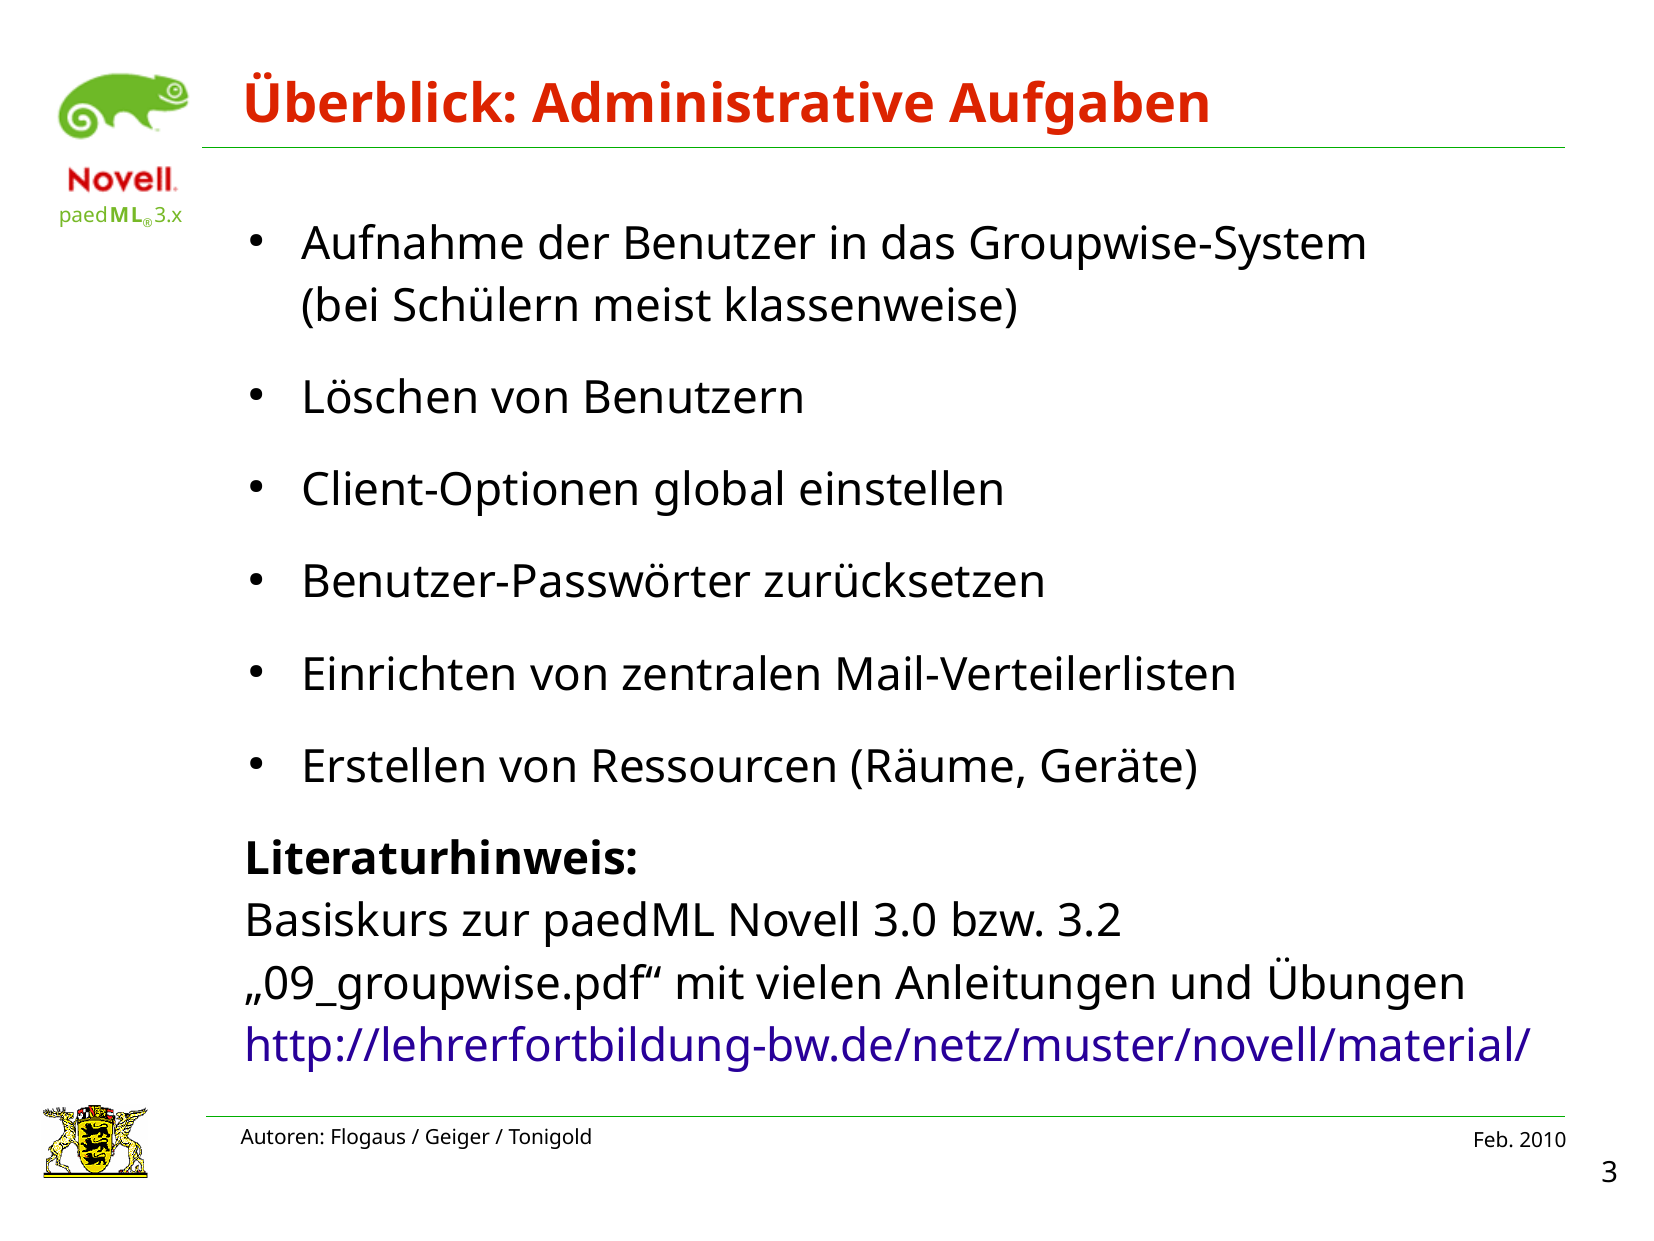

# Überblick: Administrative Aufgaben
Aufnahme der Benutzer in das Groupwise-System
(bei Schülern meist klassenweise)
Löschen von Benutzern
Client-Optionen global einstellen
Benutzer-Passwörter zurücksetzen
Einrichten von zentralen Mail-Verteilerlisten
Erstellen von Ressourcen (Räume, Geräte)
Literaturhinweis:
Basiskurs zur paedML Novell 3.0 bzw. 3.2
„09_groupwise.pdf“ mit vielen Anleitungen und Übungen
http://lehrerfortbildung-bw.de/netz/muster/novell/material/
Autoren: Flogaus / Geiger / Tonigold
Feb. 2010
3